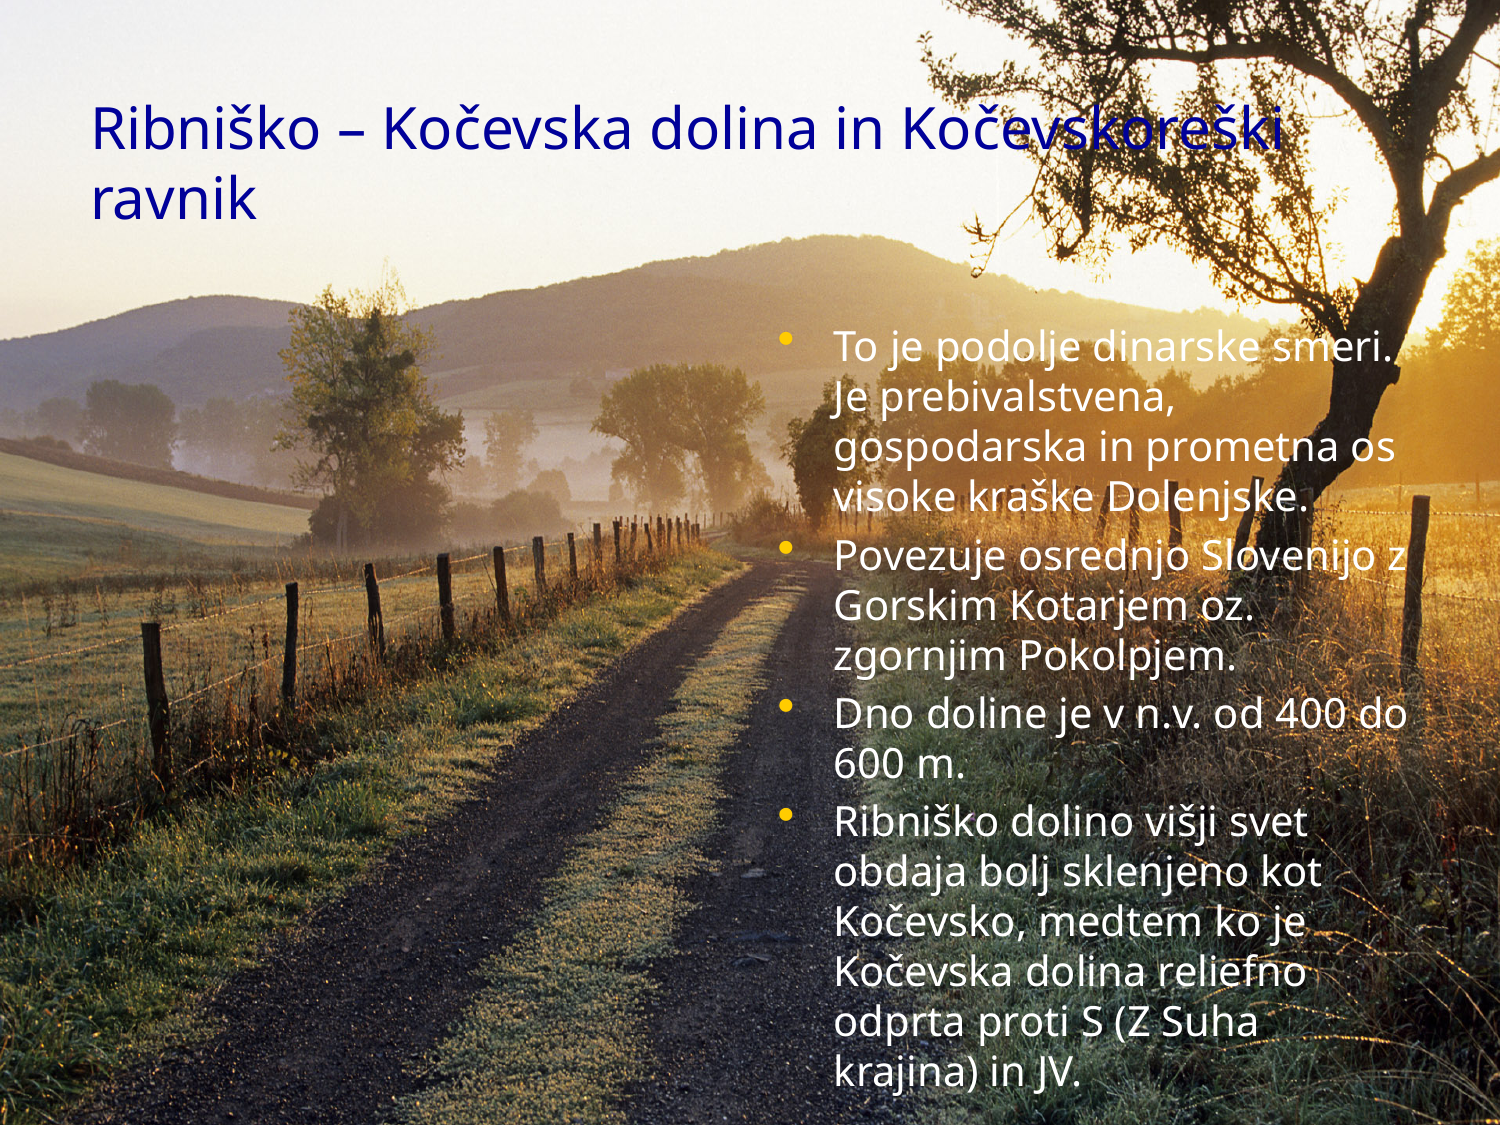

# Ribniško – Kočevska dolina in Kočevskoreški ravnik
To je podolje dinarske smeri. Je prebivalstvena, gospodarska in prometna os visoke kraške Dolenjske.
Povezuje osrednjo Slovenijo z Gorskim Kotarjem oz. zgornjim Pokolpjem.
Dno doline je v n.v. od 400 do 600 m.
Ribniško dolino višji svet obdaja bolj sklenjeno kot Kočevsko, medtem ko je Kočevska dolina reliefno odprta proti S (Z Suha krajina) in JV.